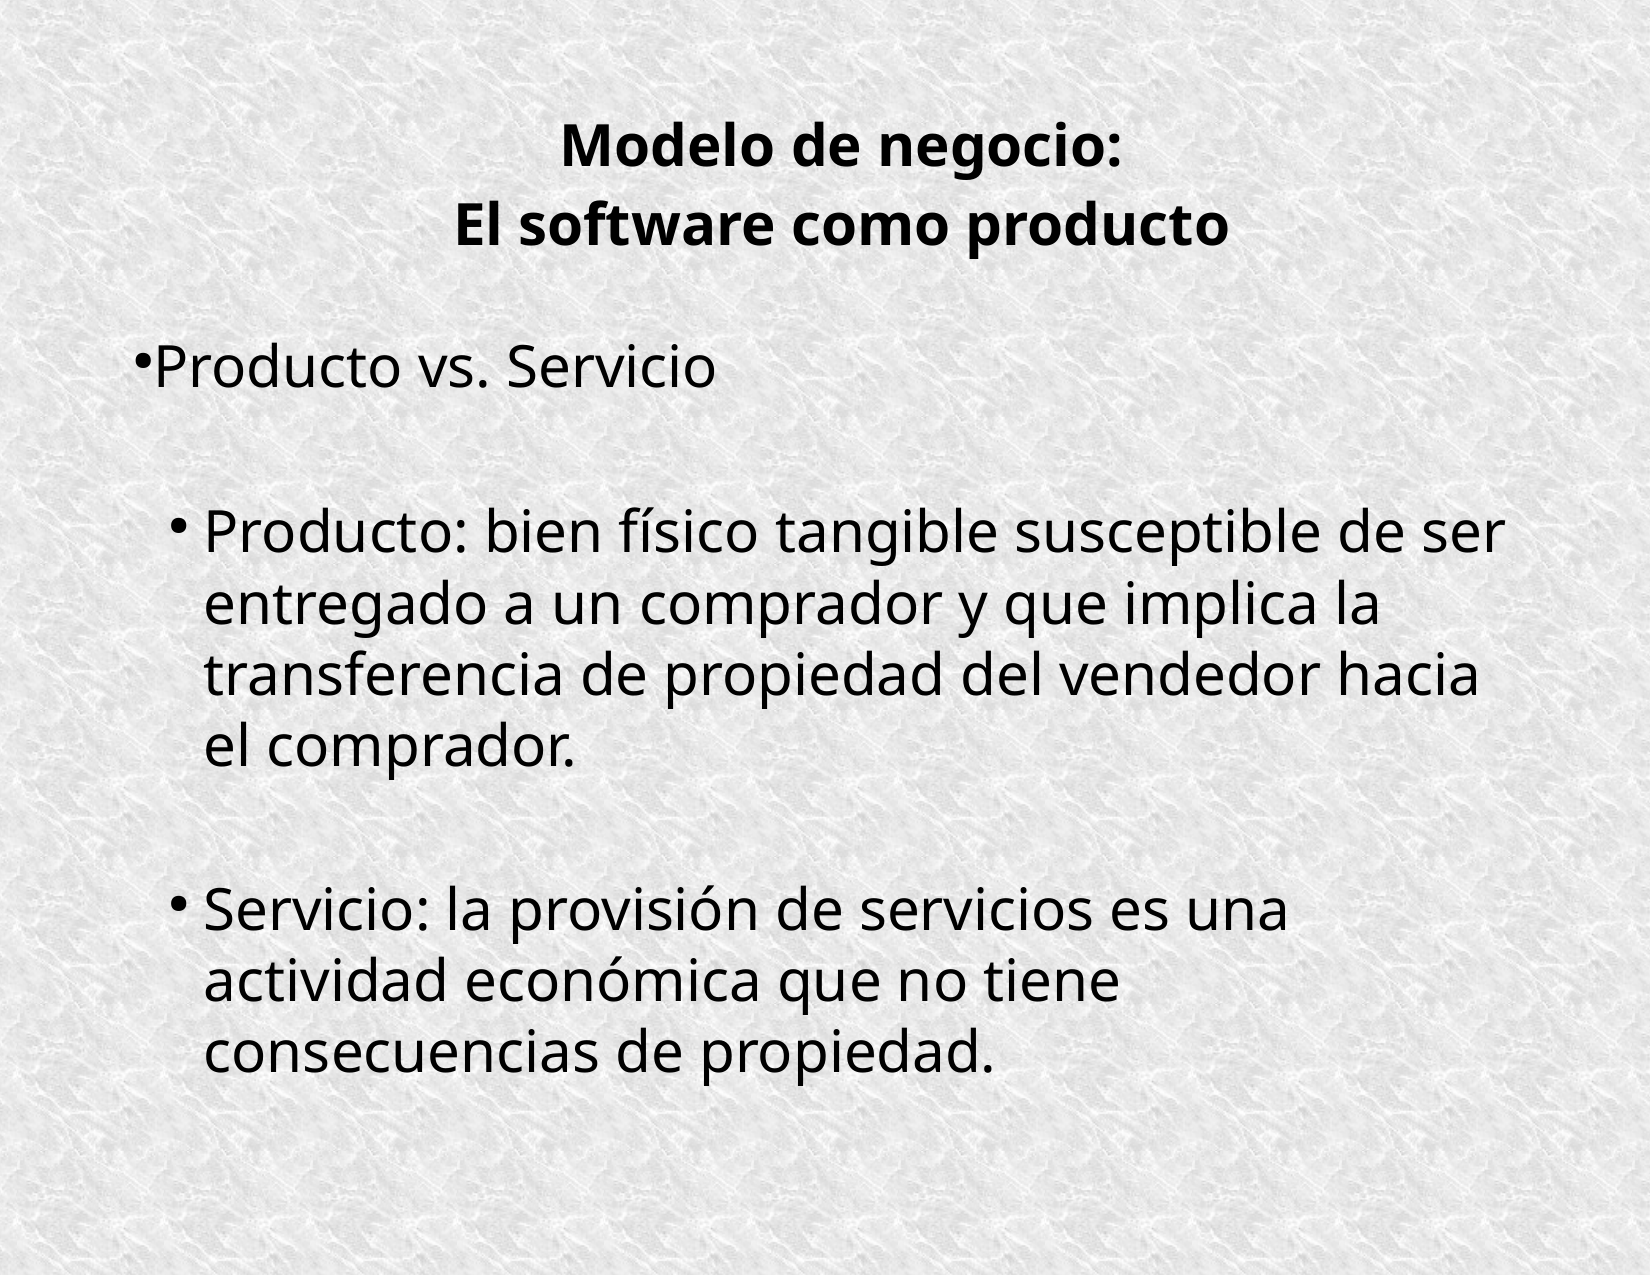

Modelo de negocio:
El software como producto
Producto vs. Servicio
Producto: bien físico tangible susceptible de ser entregado a un comprador y que implica la transferencia de propiedad del vendedor hacia el comprador.
Servicio: la provisión de servicios es una actividad económica que no tiene consecuencias de propiedad.